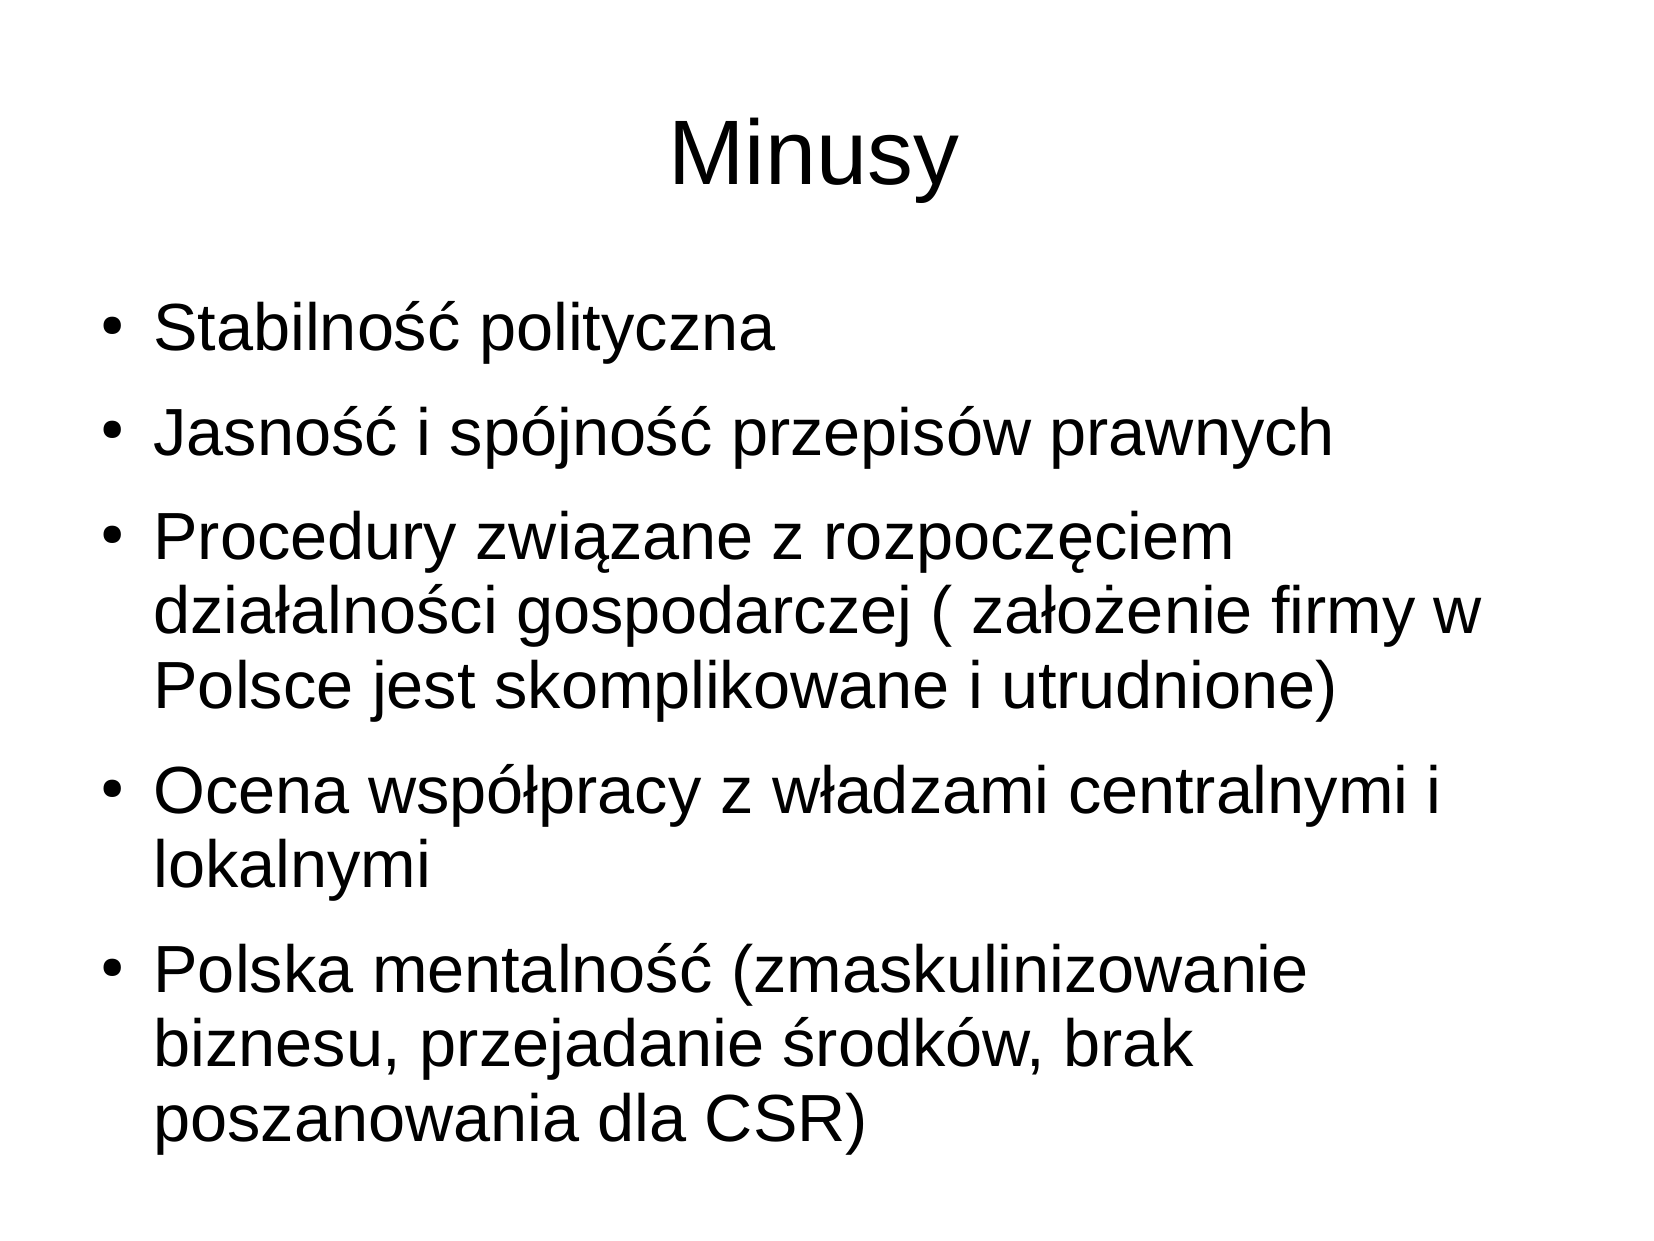

# Minusy
Stabilność polityczna
Jasność i spójność przepisów prawnych
Procedury związane z rozpoczęciem działalności gospodarczej ( założenie firmy w Polsce jest skomplikowane i utrudnione)
Ocena współpracy z władzami centralnymi i lokalnymi
Polska mentalność (zmaskulinizowanie biznesu, przejadanie środków, brak poszanowania dla CSR)